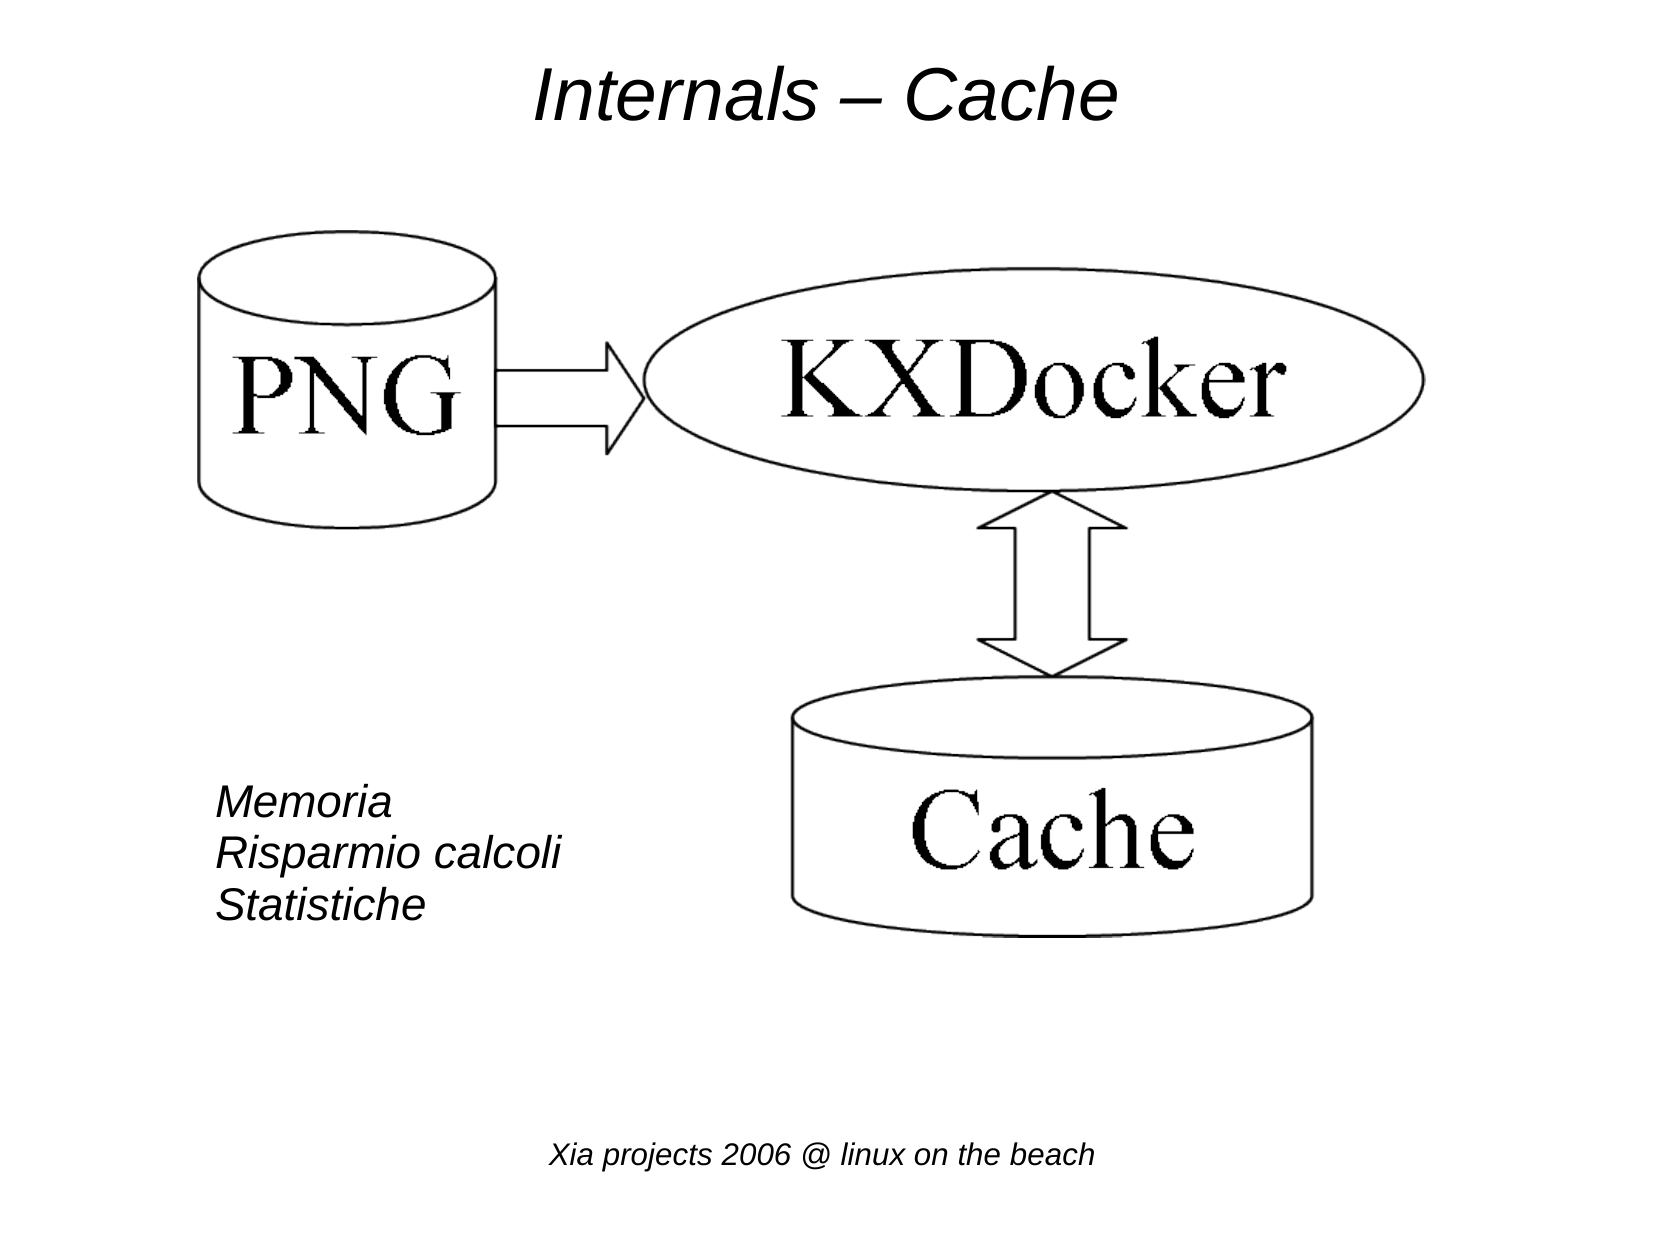

# Internals – Cache
 Memoria
 Risparmio calcoli
 Statistiche
Xia projects 2006 @ linux on the beach